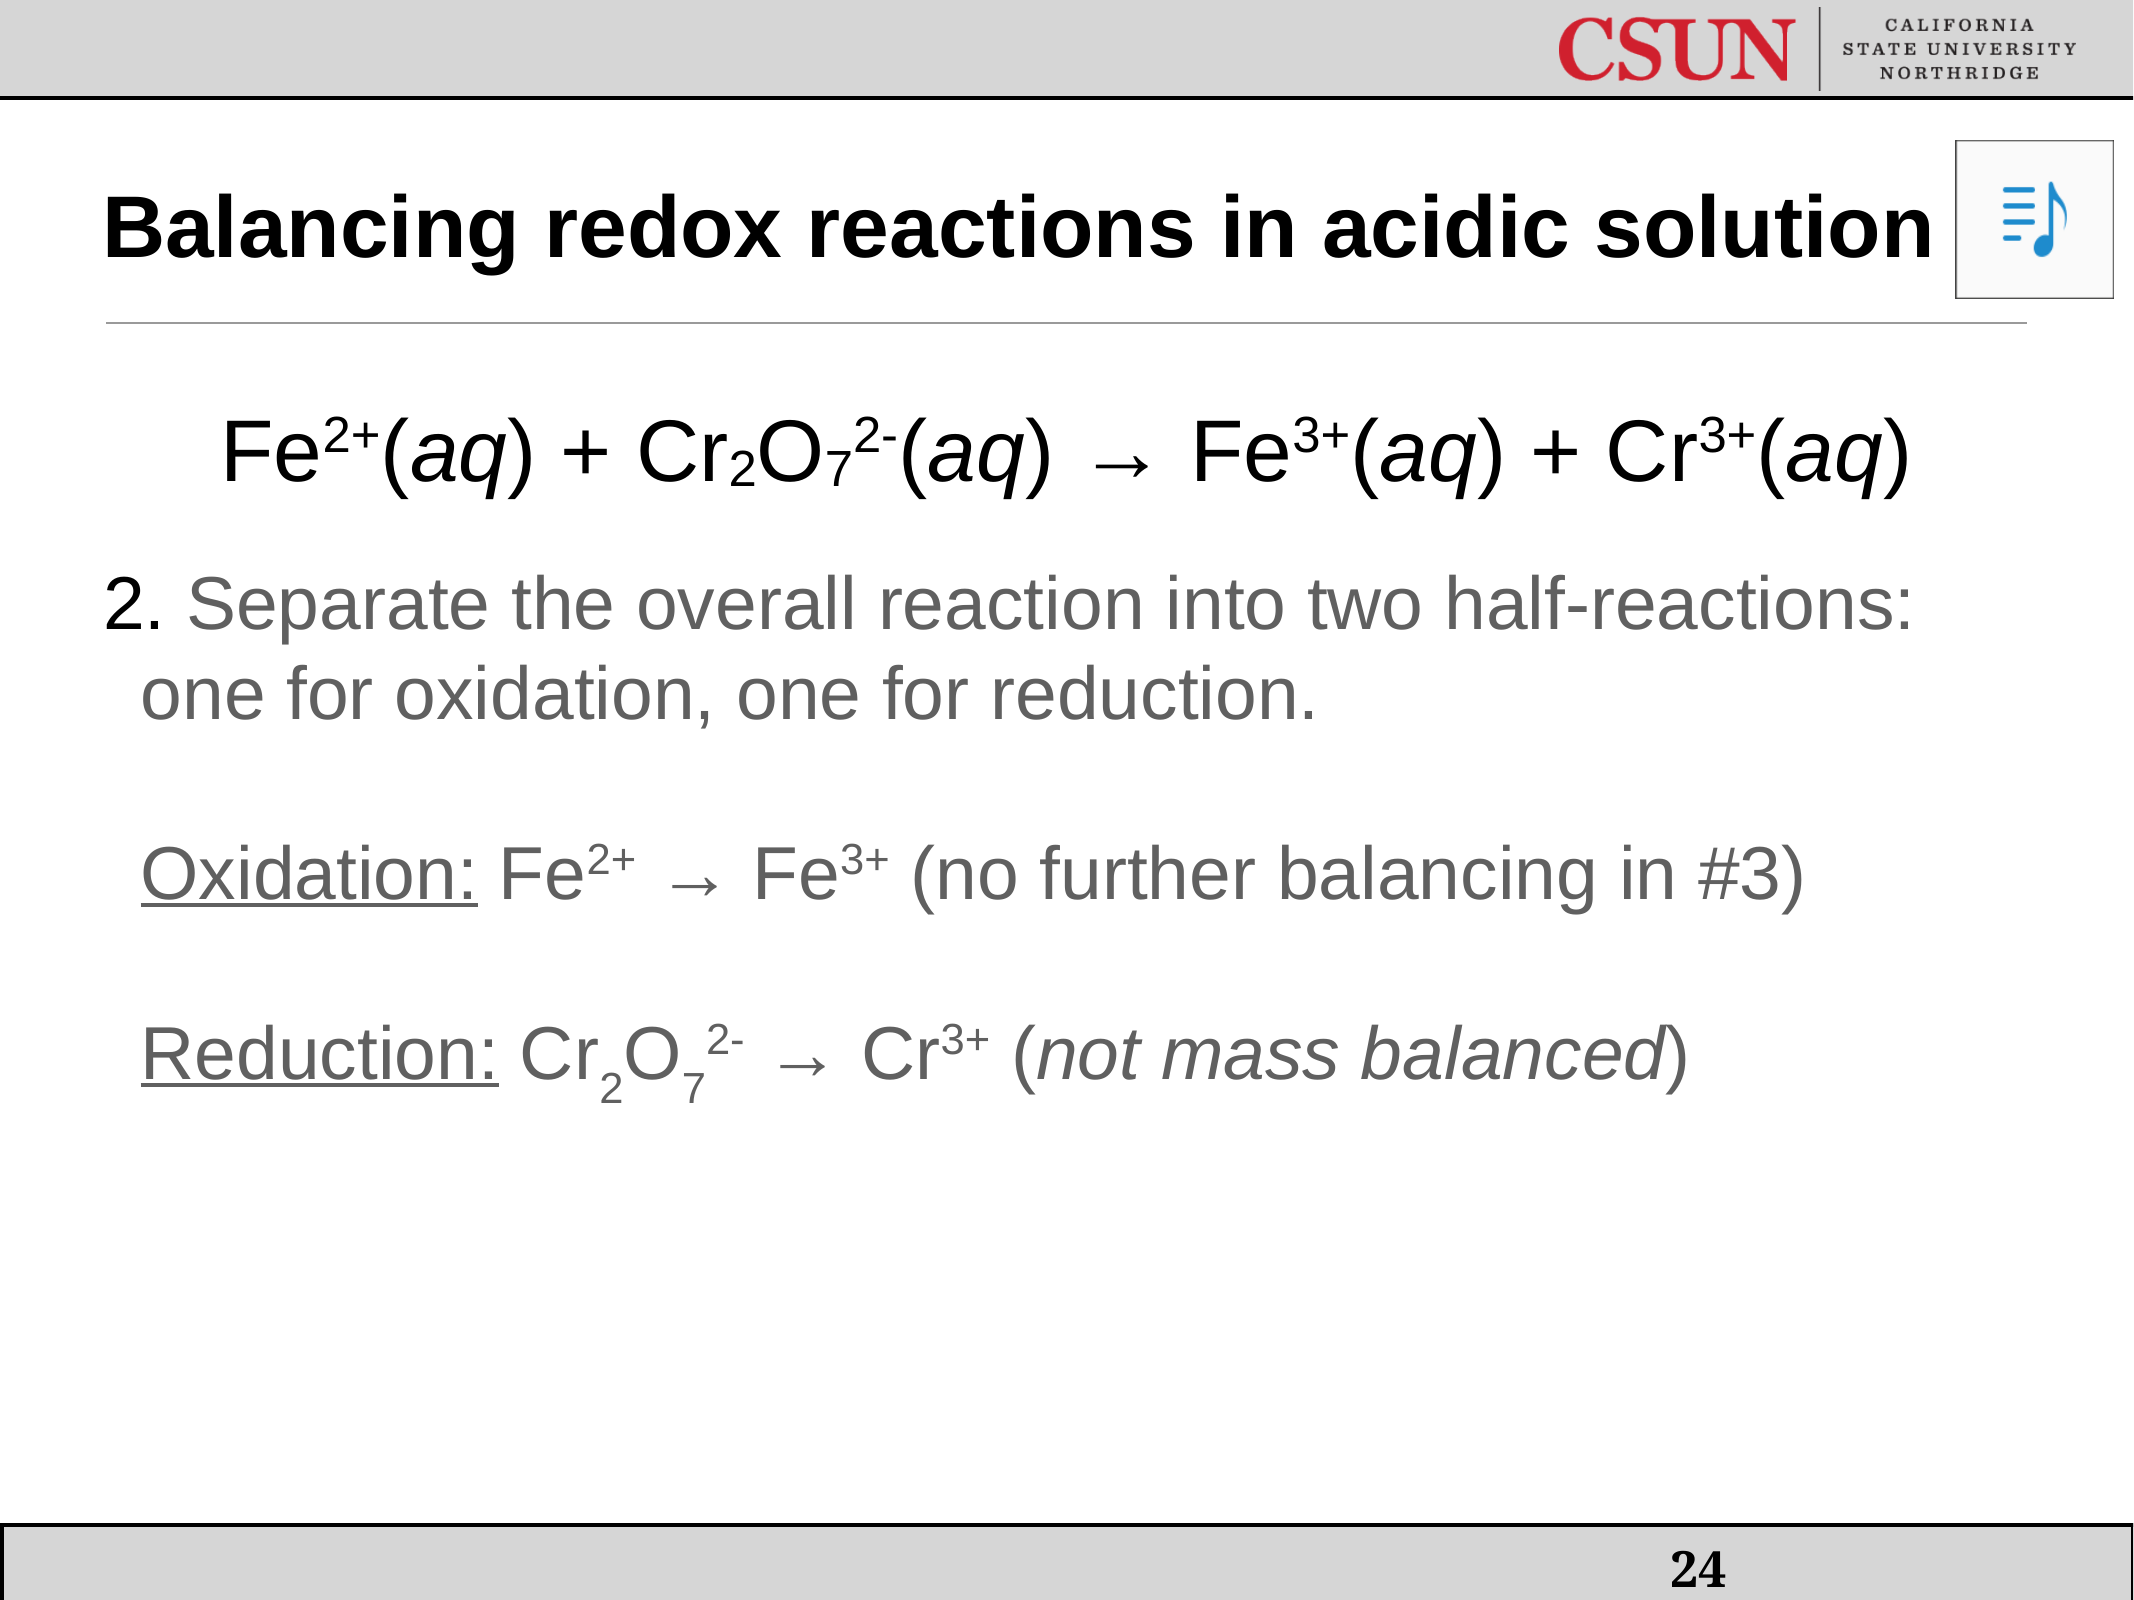

# Balancing redox reactions in acidic solution
Fe2+(aq) + Cr2O72-(aq) → Fe3+(aq) + Cr3+(aq)
 Separate the overall reaction into two half-reactions: one for oxidation, one for reduction.
Oxidation: Fe2+ → Fe3+ (no further balancing in #3)
Reduction: Cr2O72- → Cr3+ (not mass balanced)
24